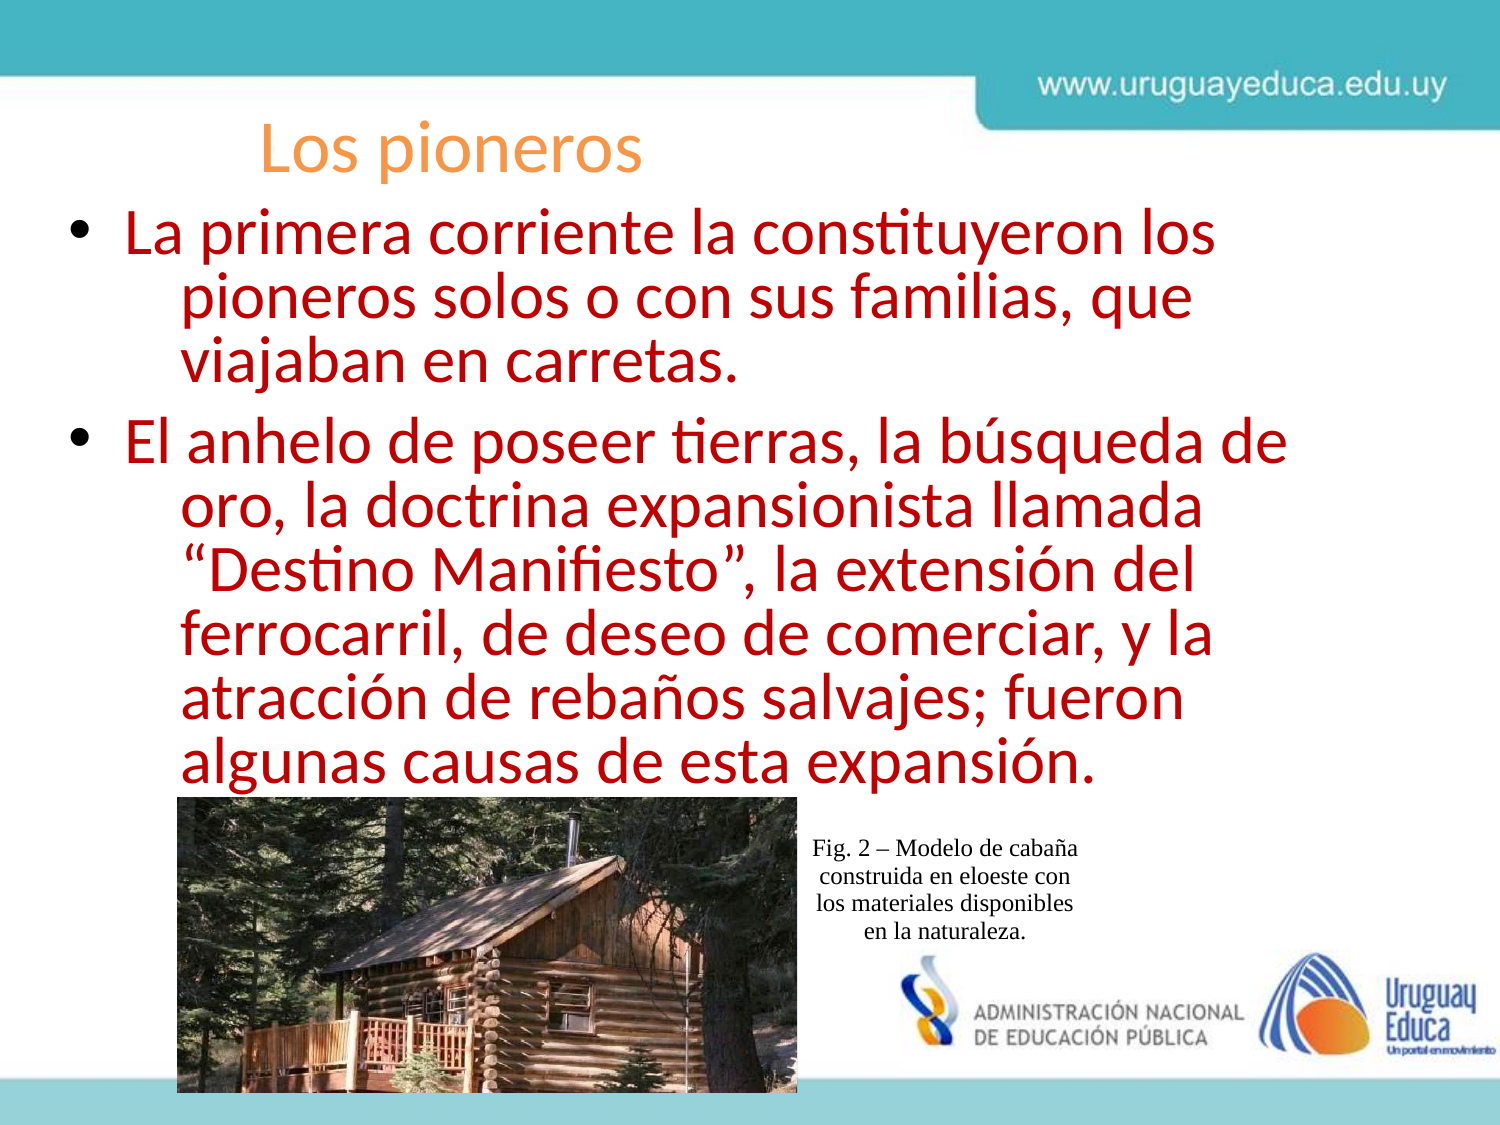

# Los pioneros
La primera corriente la constituyeron los pioneros solos o con sus familias, que viajaban en carretas.
El anhelo de poseer tierras, la búsqueda de oro, la doctrina expansionista llamada “Destino Manifiesto”, la extensión del ferrocarril, de deseo de comerciar, y la atracción de rebaños salvajes; fueron algunas causas de esta expansión.
Fig. 2 – Modelo de cabaña construida en eloeste con los materiales disponibles en la naturaleza.